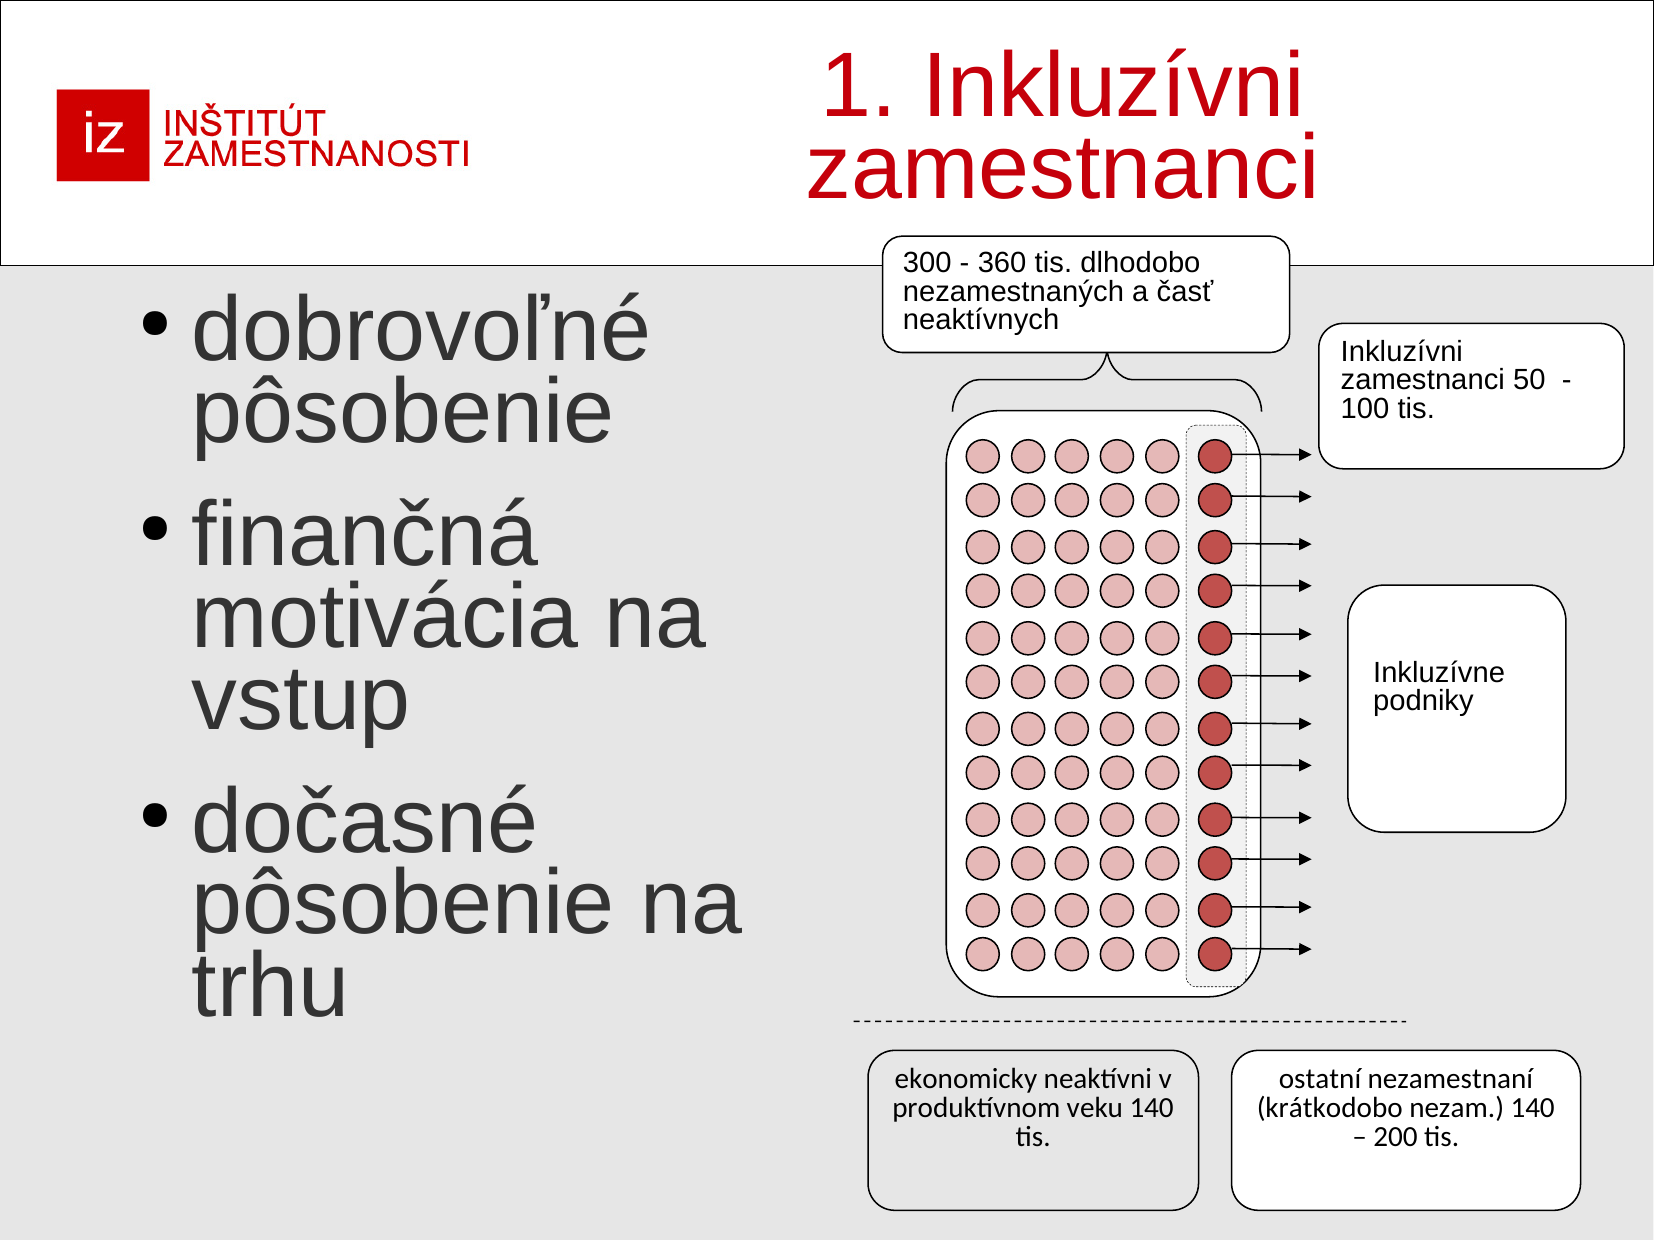

# 1. Inkluzívni zamestnanci
300 - 360 tis. dlhodobo nezamestnaných a časť neaktívnych
Inkluzívni zamestnanci 50  - 100 tis.
Inkluzívne podniky
ekonomicky neaktívni v produktívnom veku 140 tis.
ostatní nezamestnaní (krátkodobo nezam.) 140 – 200 tis.
dobrovoľné pôsobenie
finančná motivácia na vstup
dočasné pôsobenie na trhu